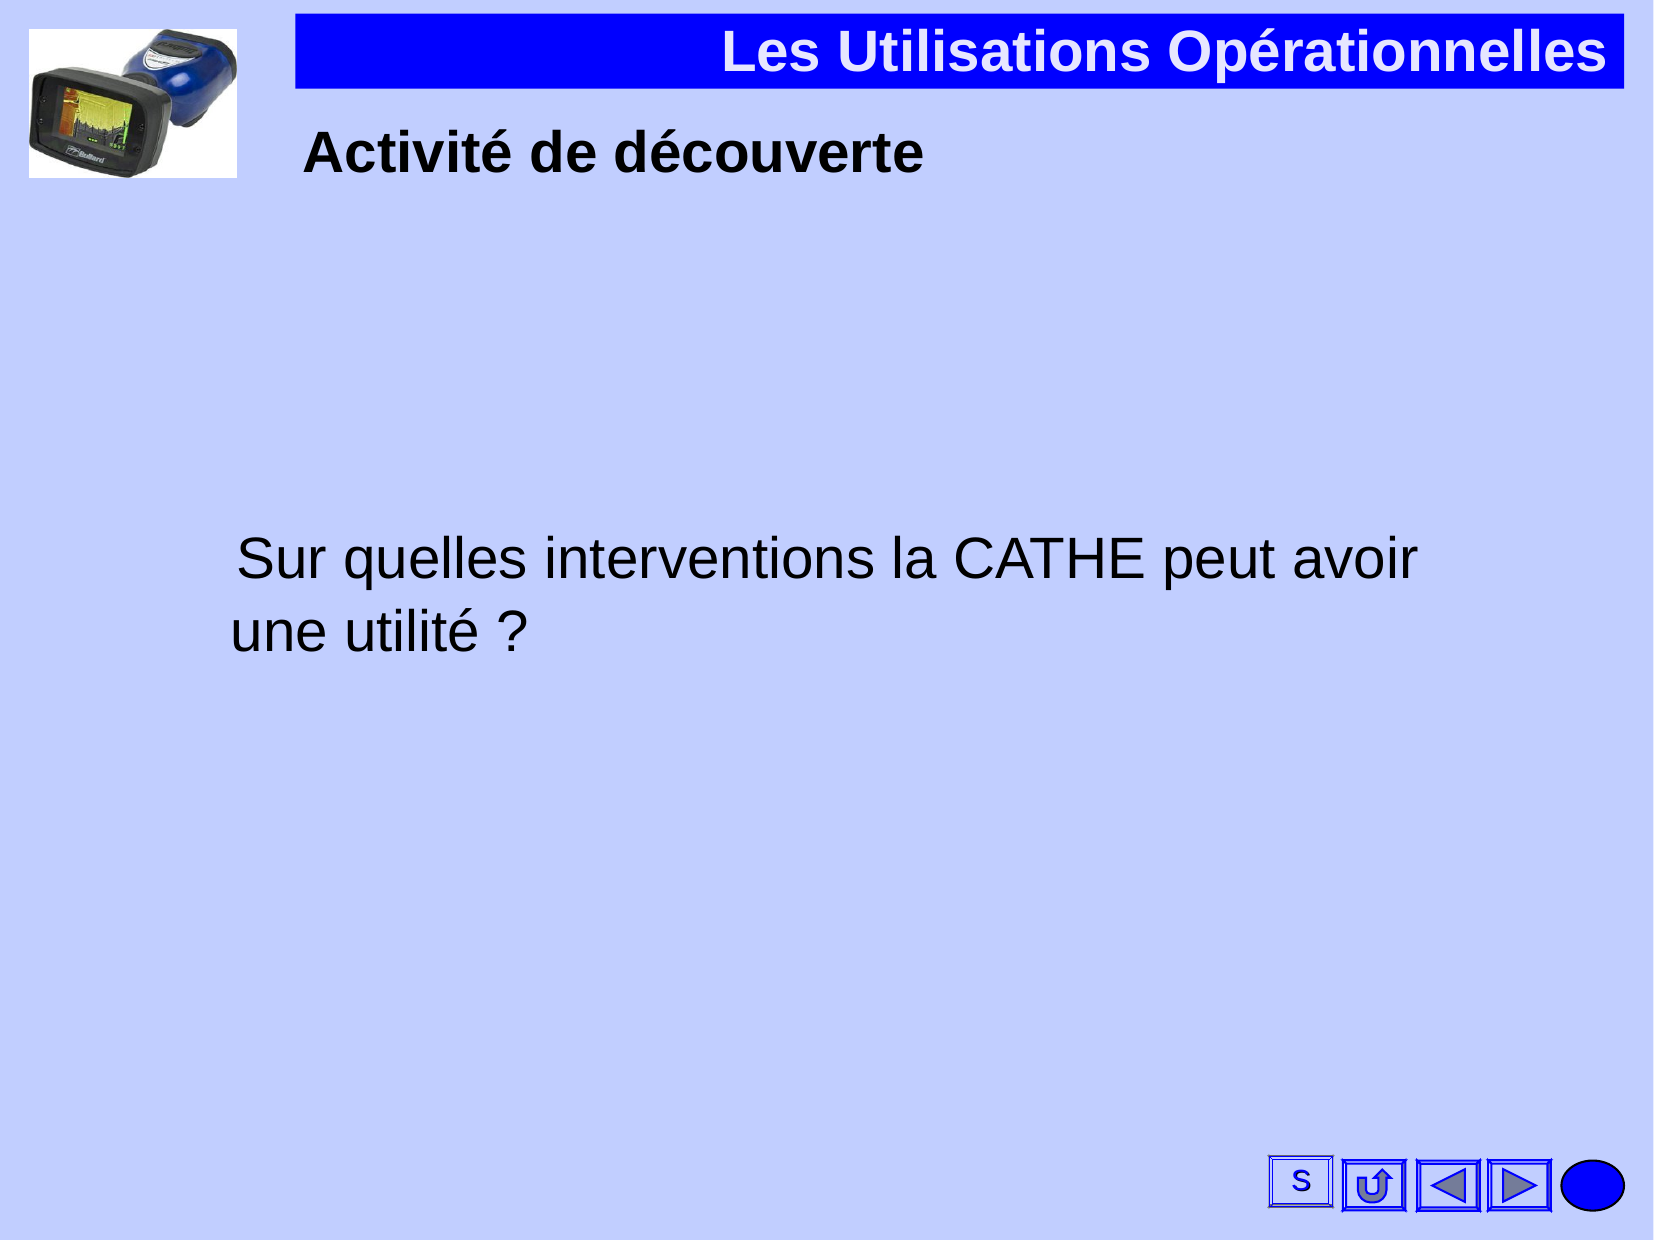

Les Utilisations Opérationnelles
Activité de découverte
# Sur quelles interventions la CATHE peut avoir une utilité ?